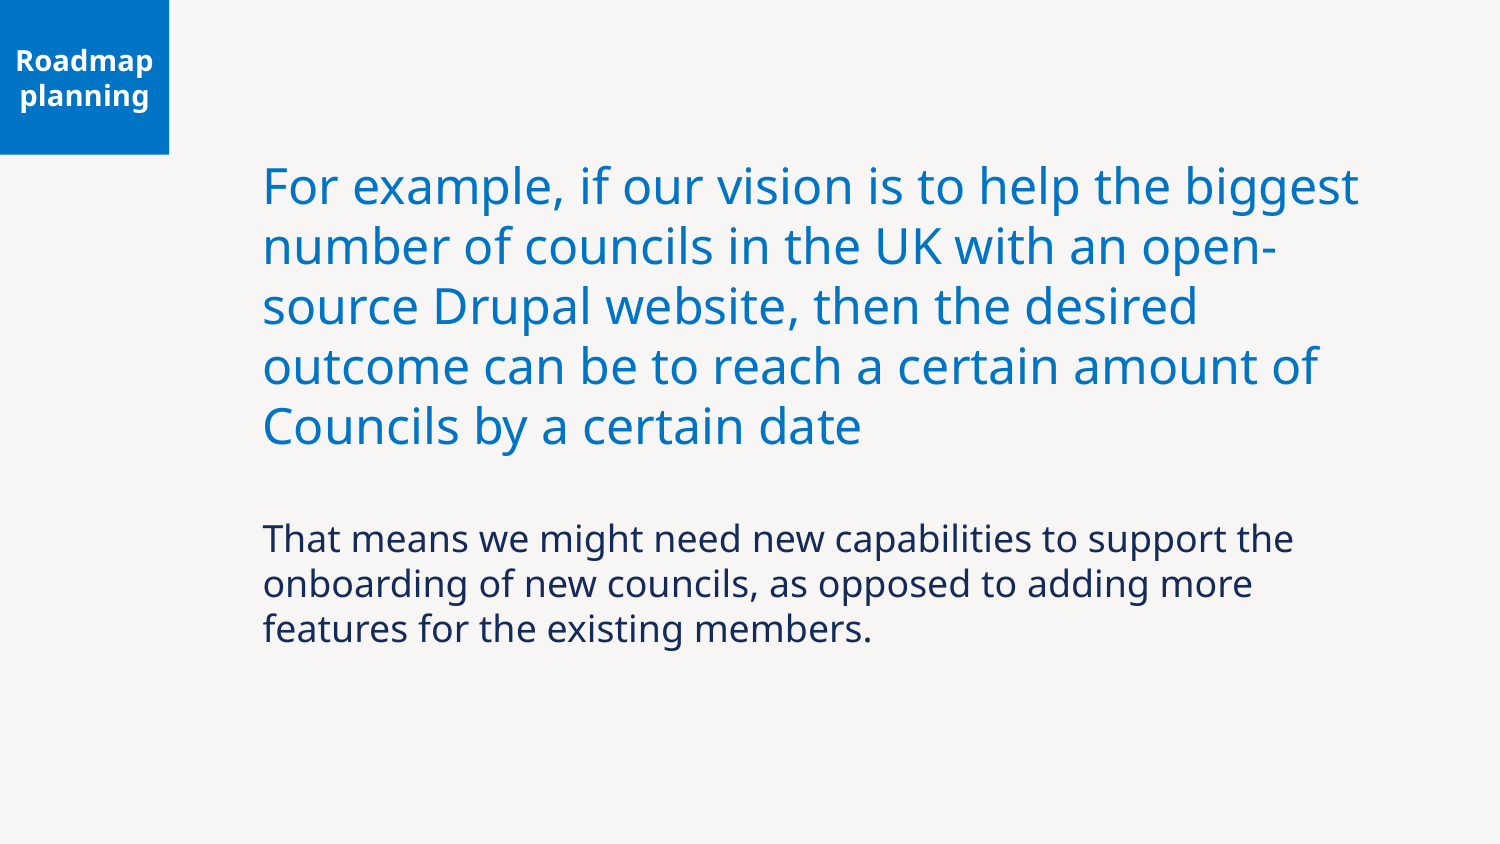

Roadmap planning
# For example, if our vision is to help the biggest number of councils in the UK with an open-source Drupal website, then the desired outcome can be to reach a certain amount of Councils by a certain date That means we might need new capabilities to support the onboarding of new councils, as opposed to adding more features for the existing members.